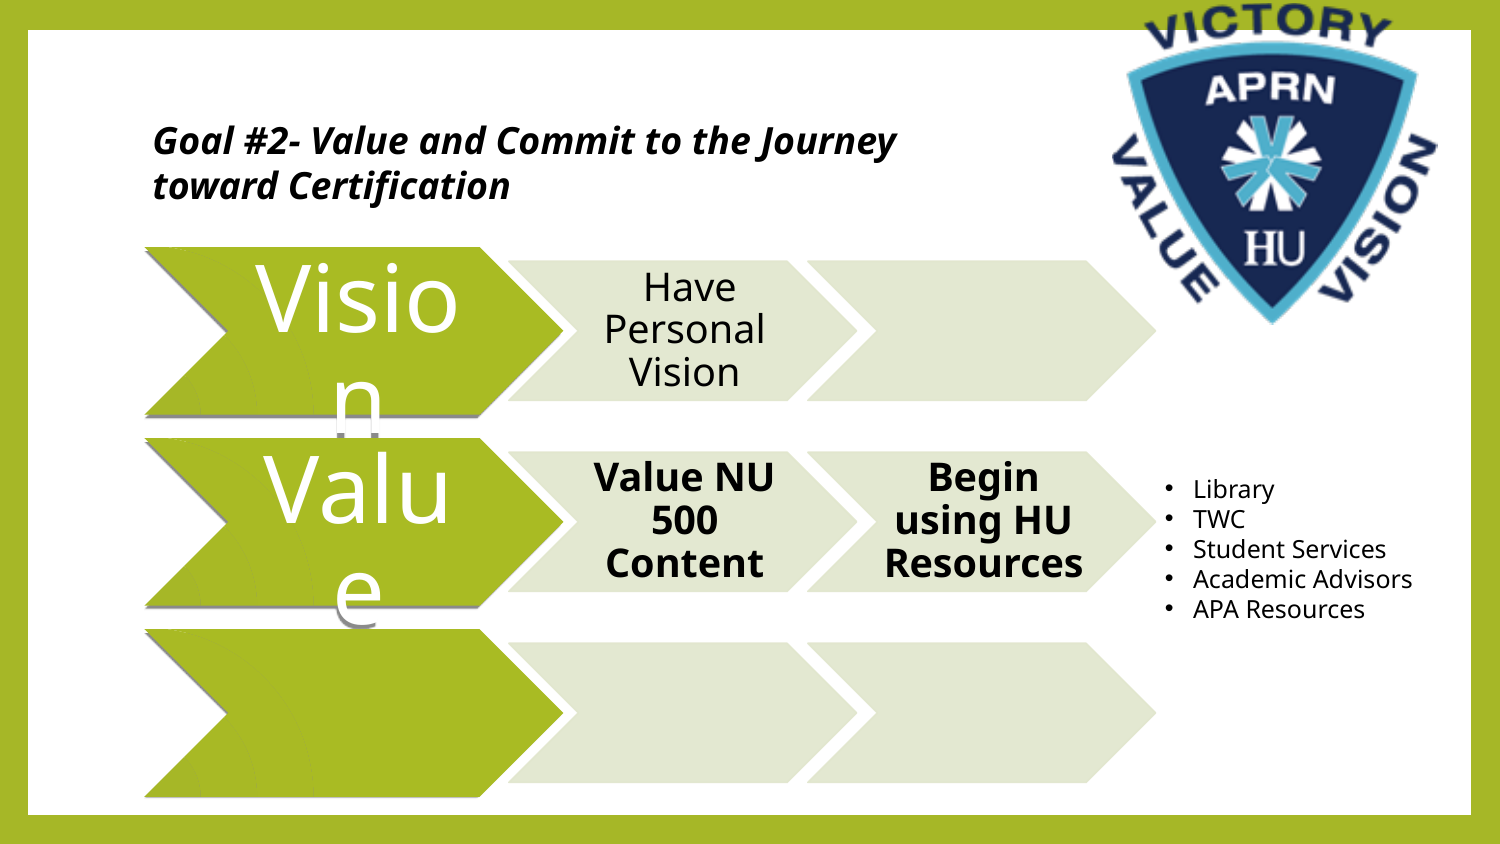

#
Goal #2- Value and Commit to the Journey toward Certification
Vision
 Have Personal Vision
Value
Value NU 500 Content
Begin using HU Resources
Library
TWC
Student Services
Academic Advisors
APA Resources